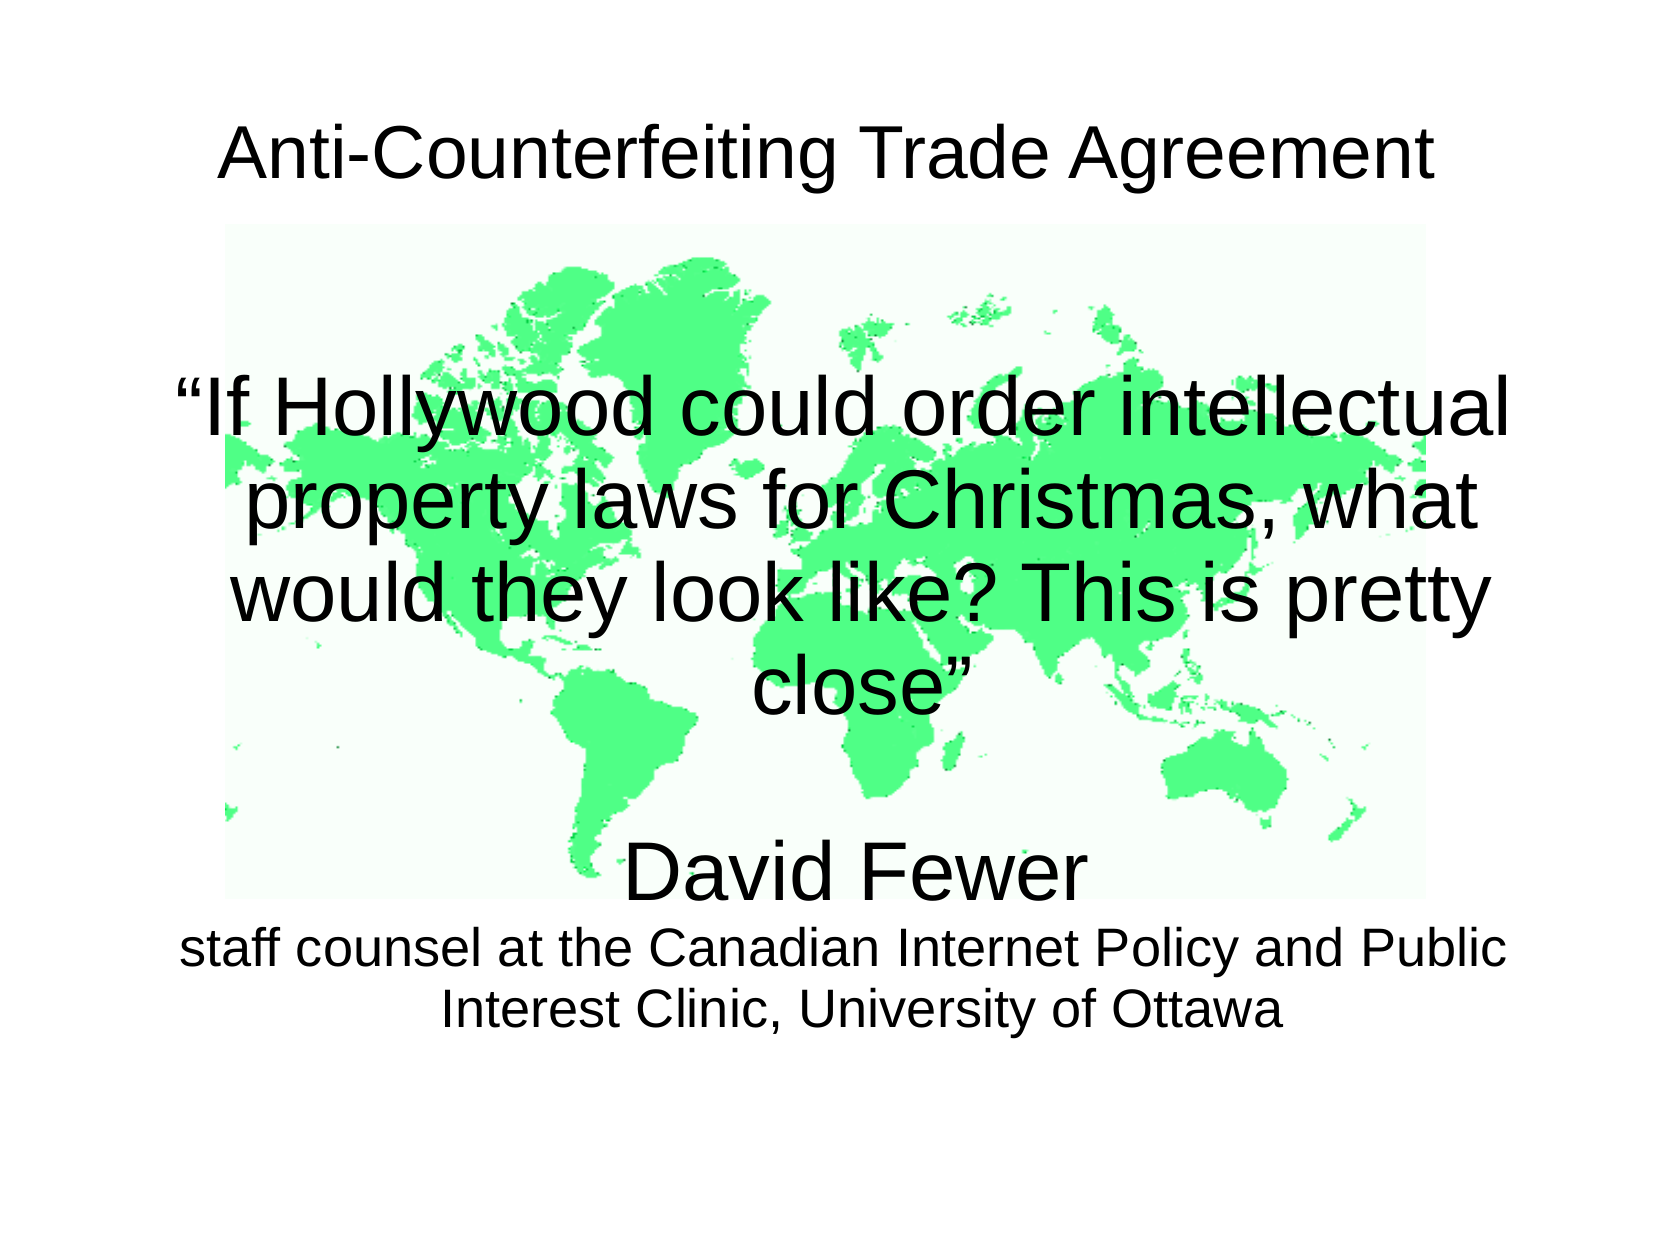

# Anti-Counterfeiting Trade Agreement
“If Hollywood could order intellectual property laws for Christmas, what would they look like? This is pretty close”
 David Fewer
staff counsel at the Canadian Internet Policy and Public Interest Clinic, University of Ottawa